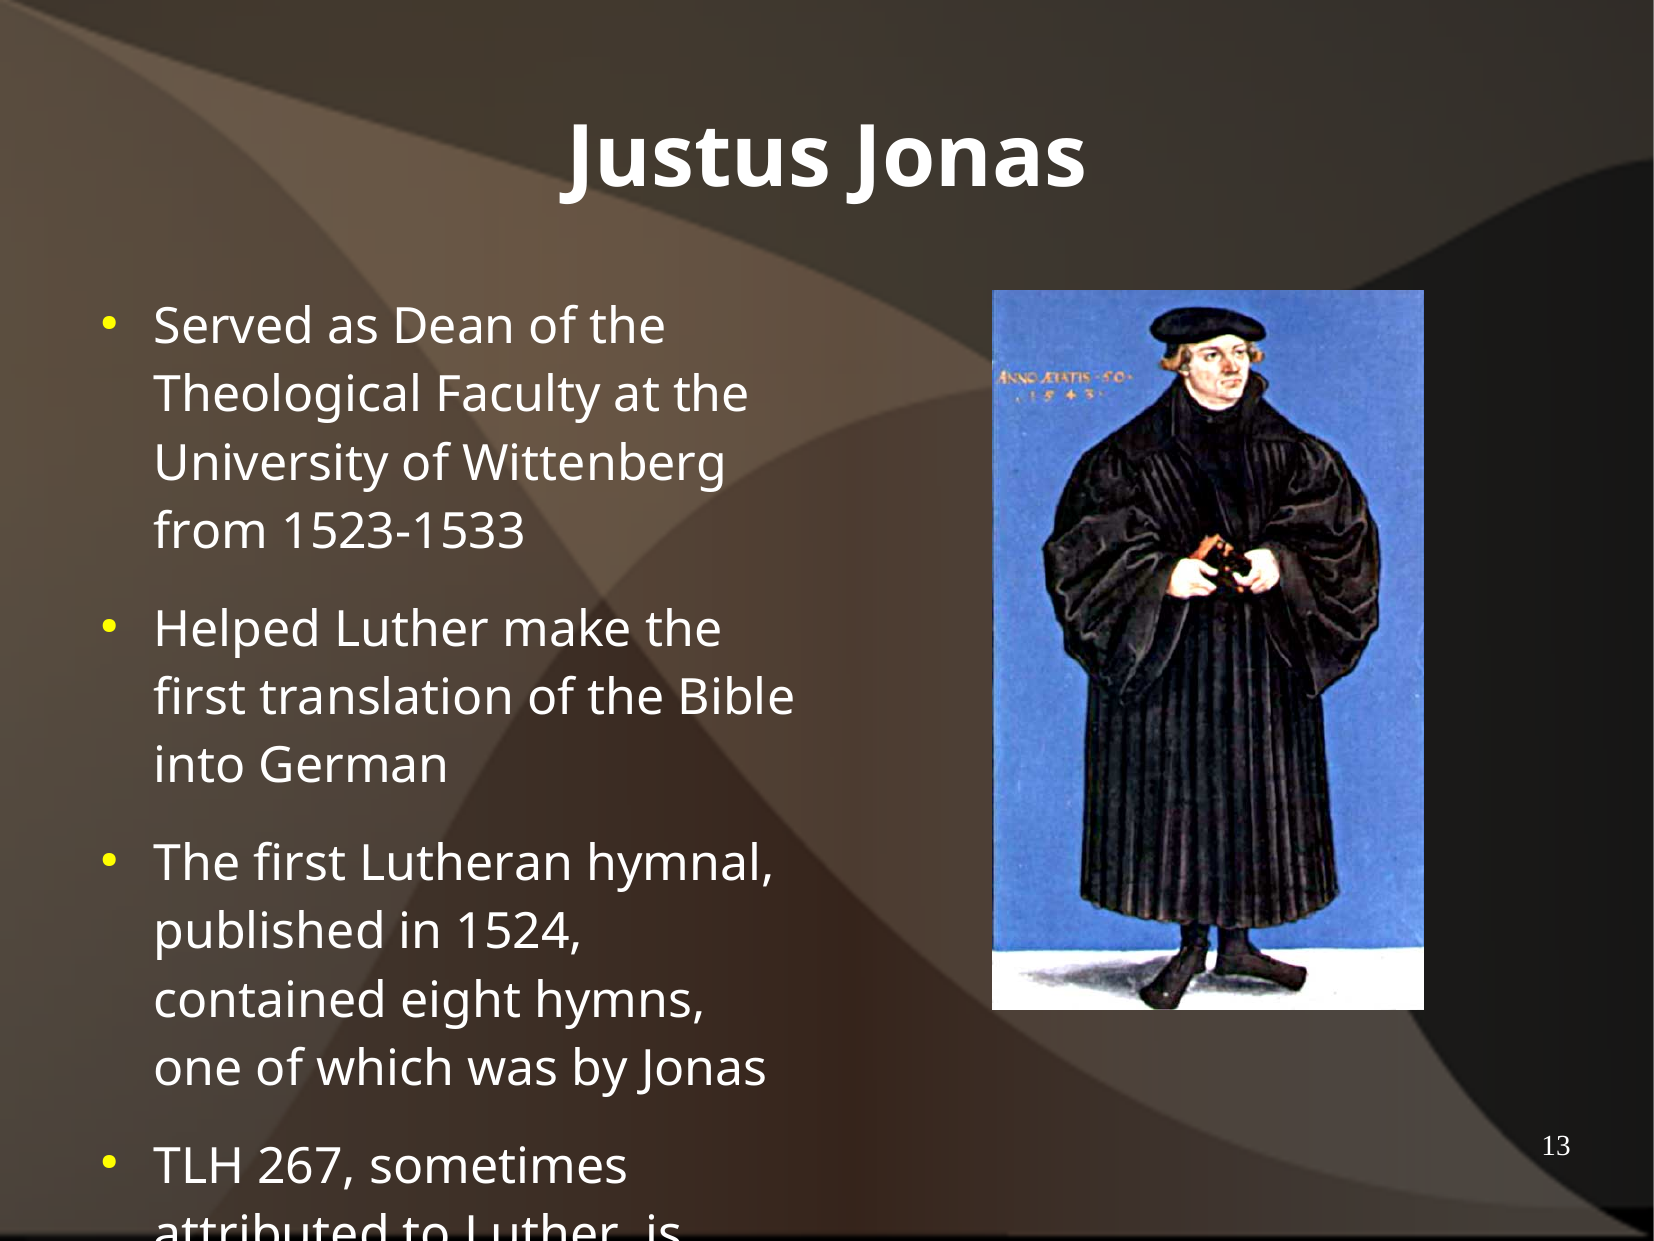

# Justus Jonas
Served as Dean of the Theological Faculty at the University of Wittenberg from 1523-1533
Helped Luther make the first translation of the Bible into German
The first Lutheran hymnal, published in 1524, contained eight hymns, one of which was by Jonas
TLH 267, sometimes attributed to Luther, is thought to be by Justus Jonas
13